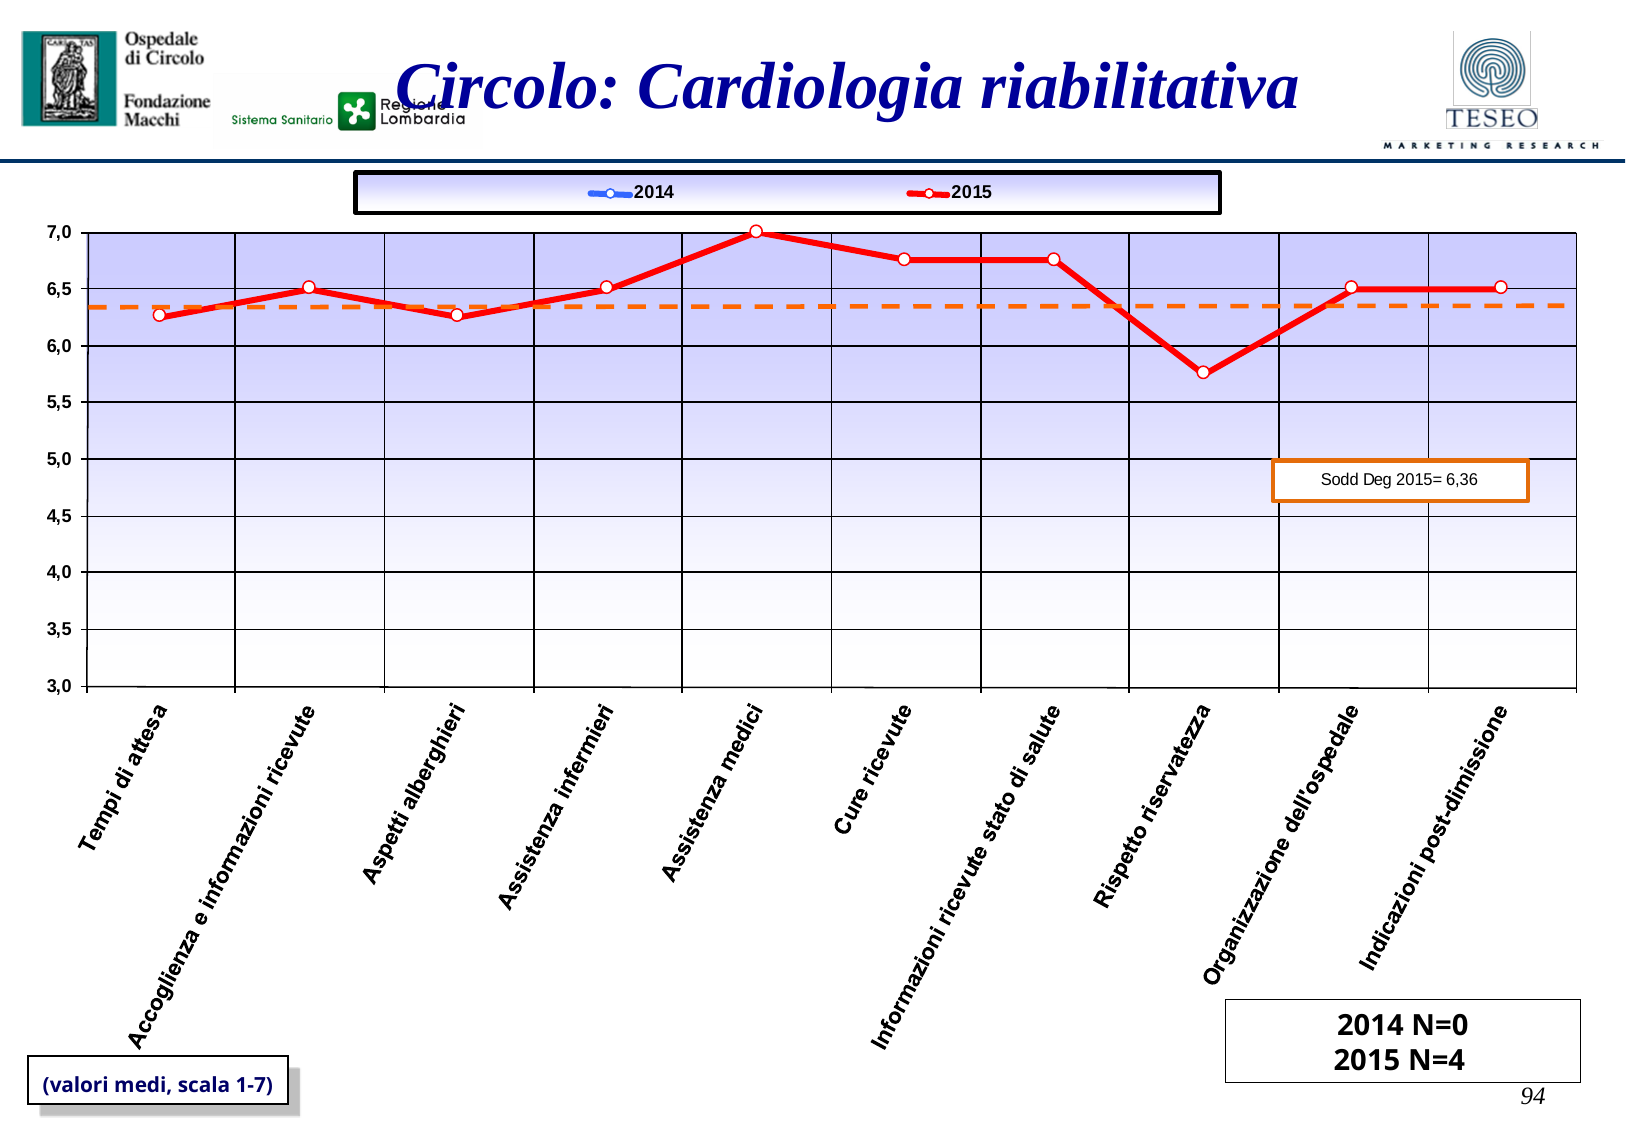

Circolo: Cardiologia riabilitativa
2014 N=0
2015 N=4
(valori medi, scala 1-7)